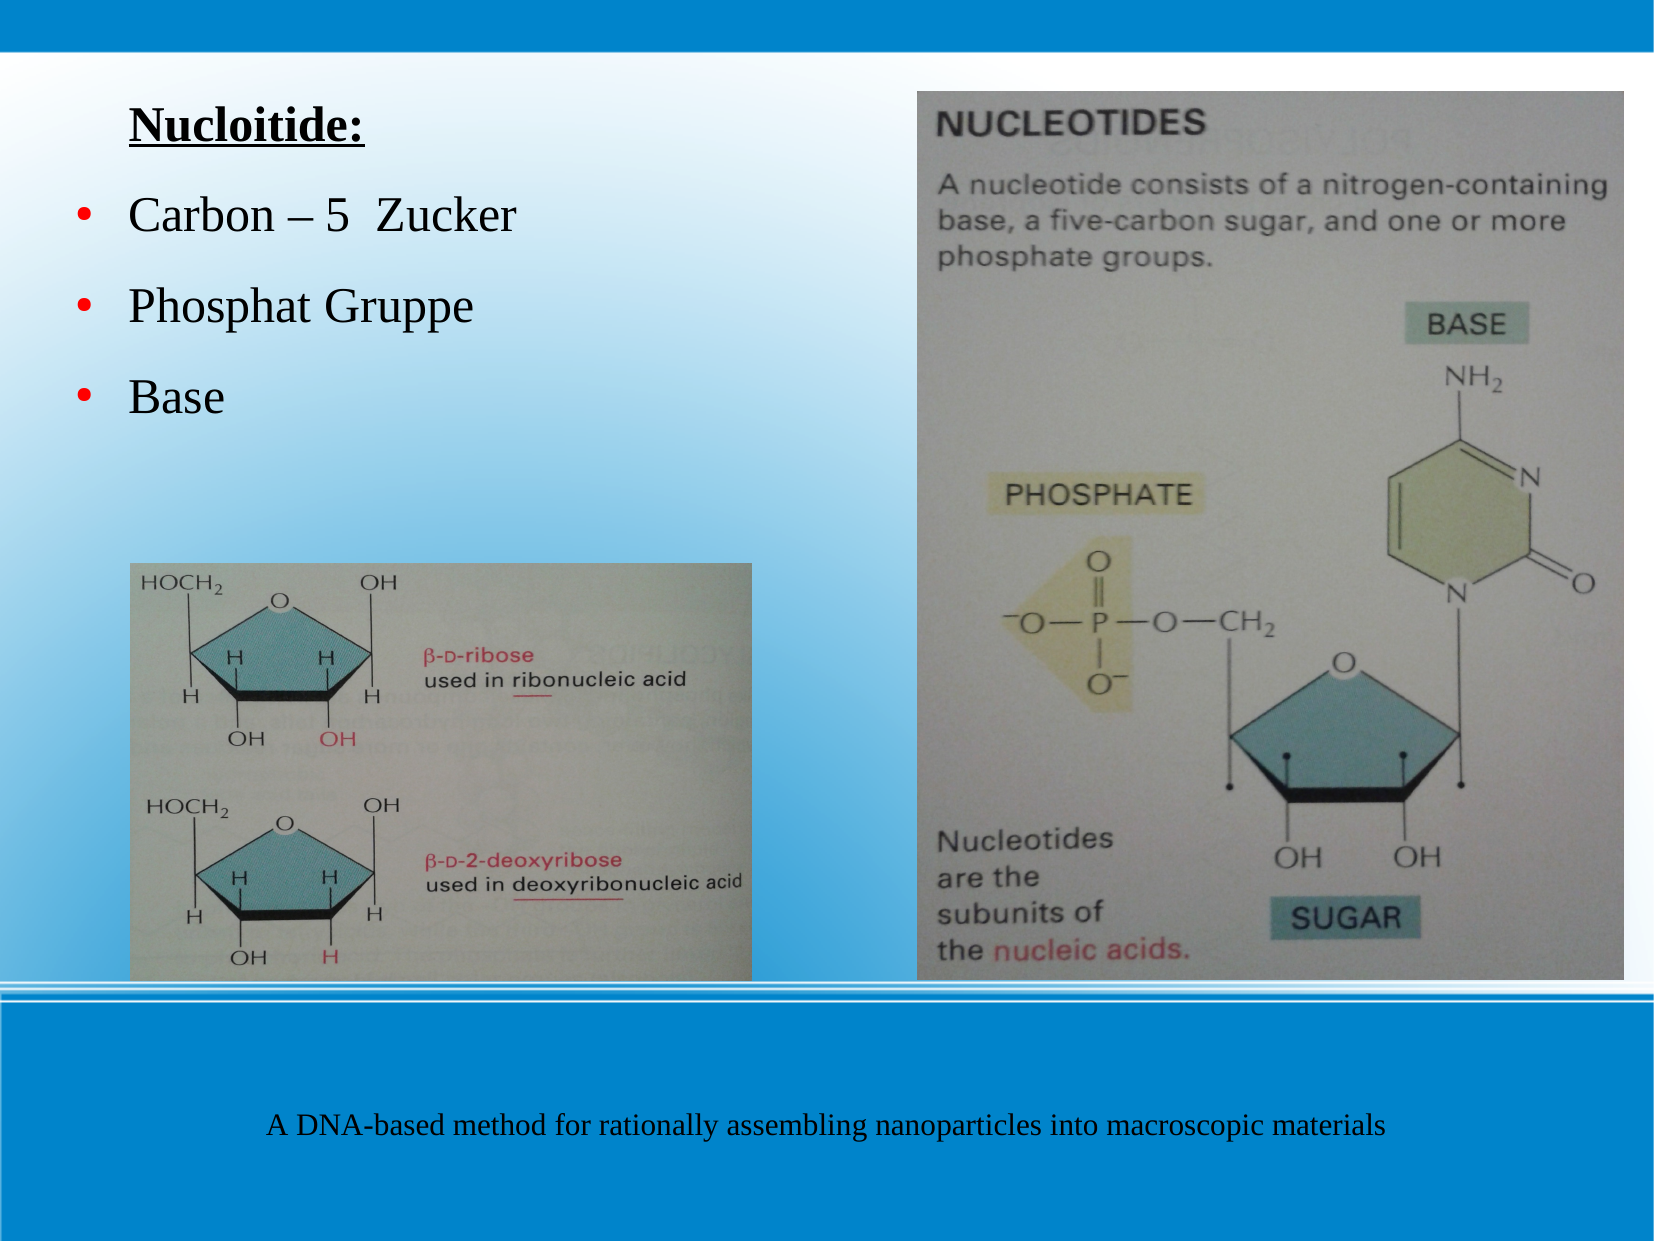

Nucloitide:
Carbon – 5 Zucker
Phosphat Gruppe
Base
# A DNA-based method for rationally assembling nanoparticles into macroscopic materials